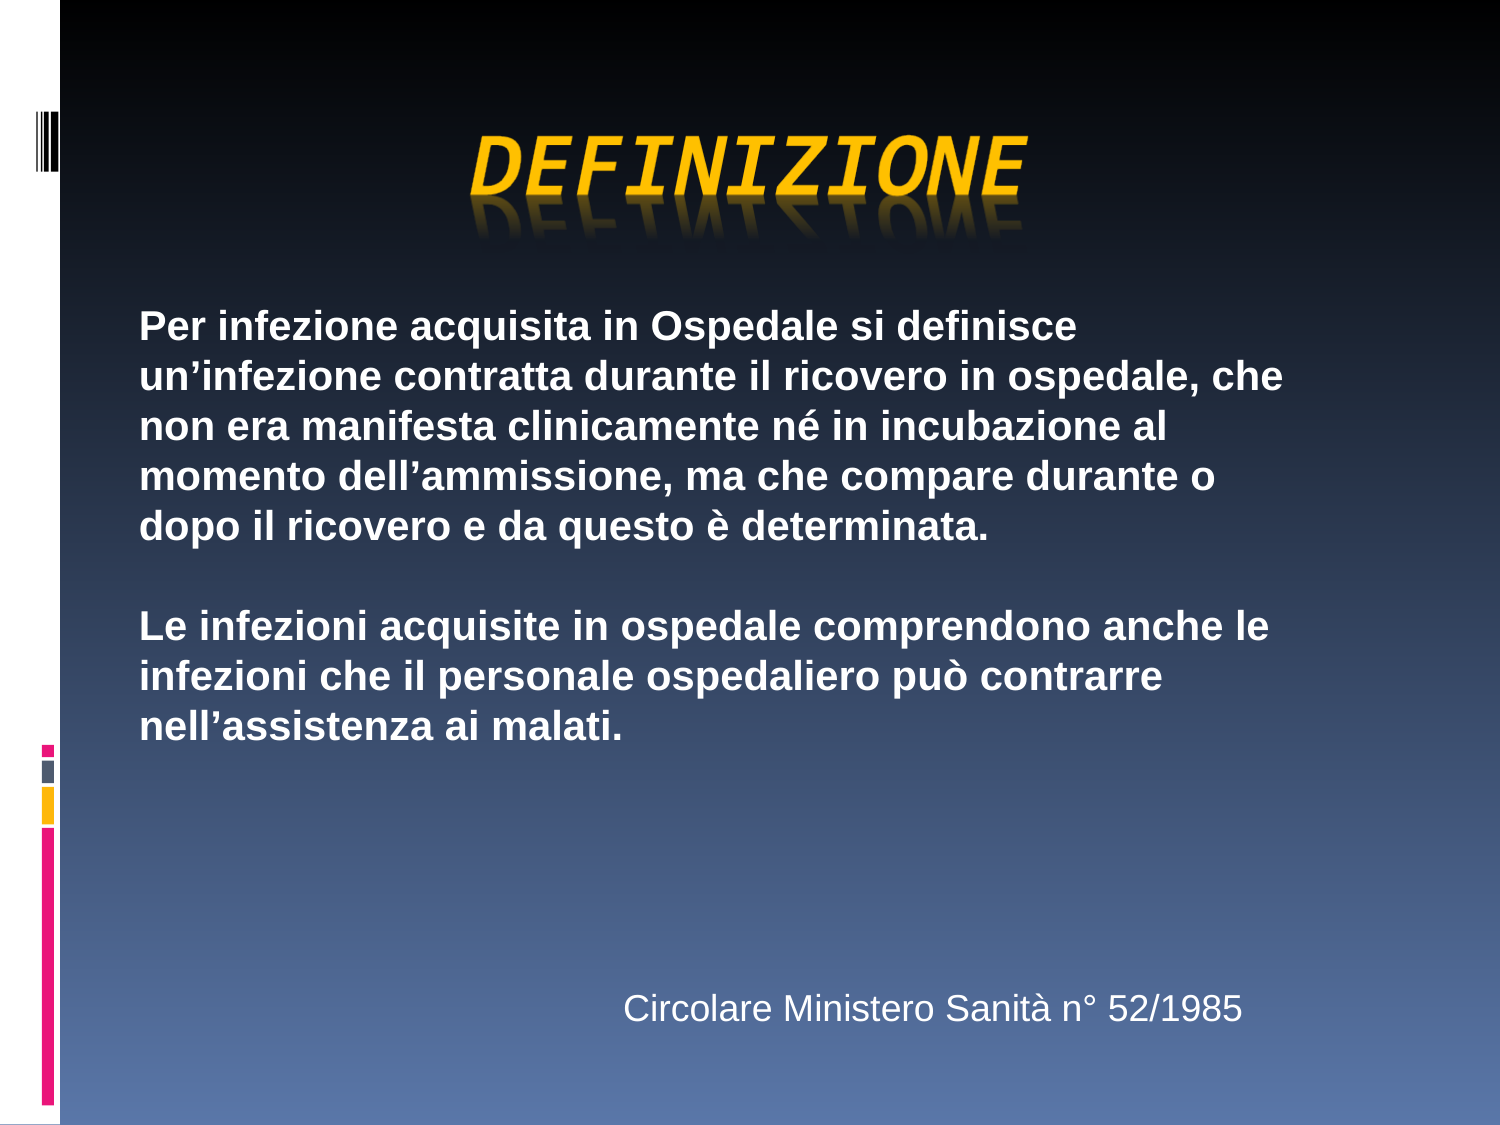

Per infezione acquisita in Ospedale si definisce
un’infezione contratta durante il ricovero in ospedale, che
non era manifesta clinicamente né in incubazione al
momento dell’ammissione, ma che compare durante o
dopo il ricovero e da questo è determinata.
Le infezioni acquisite in ospedale comprendono anche le
infezioni che il personale ospedaliero può contrarre
nell’assistenza ai malati.
#
Circolare Ministero Sanità n° 52/1985